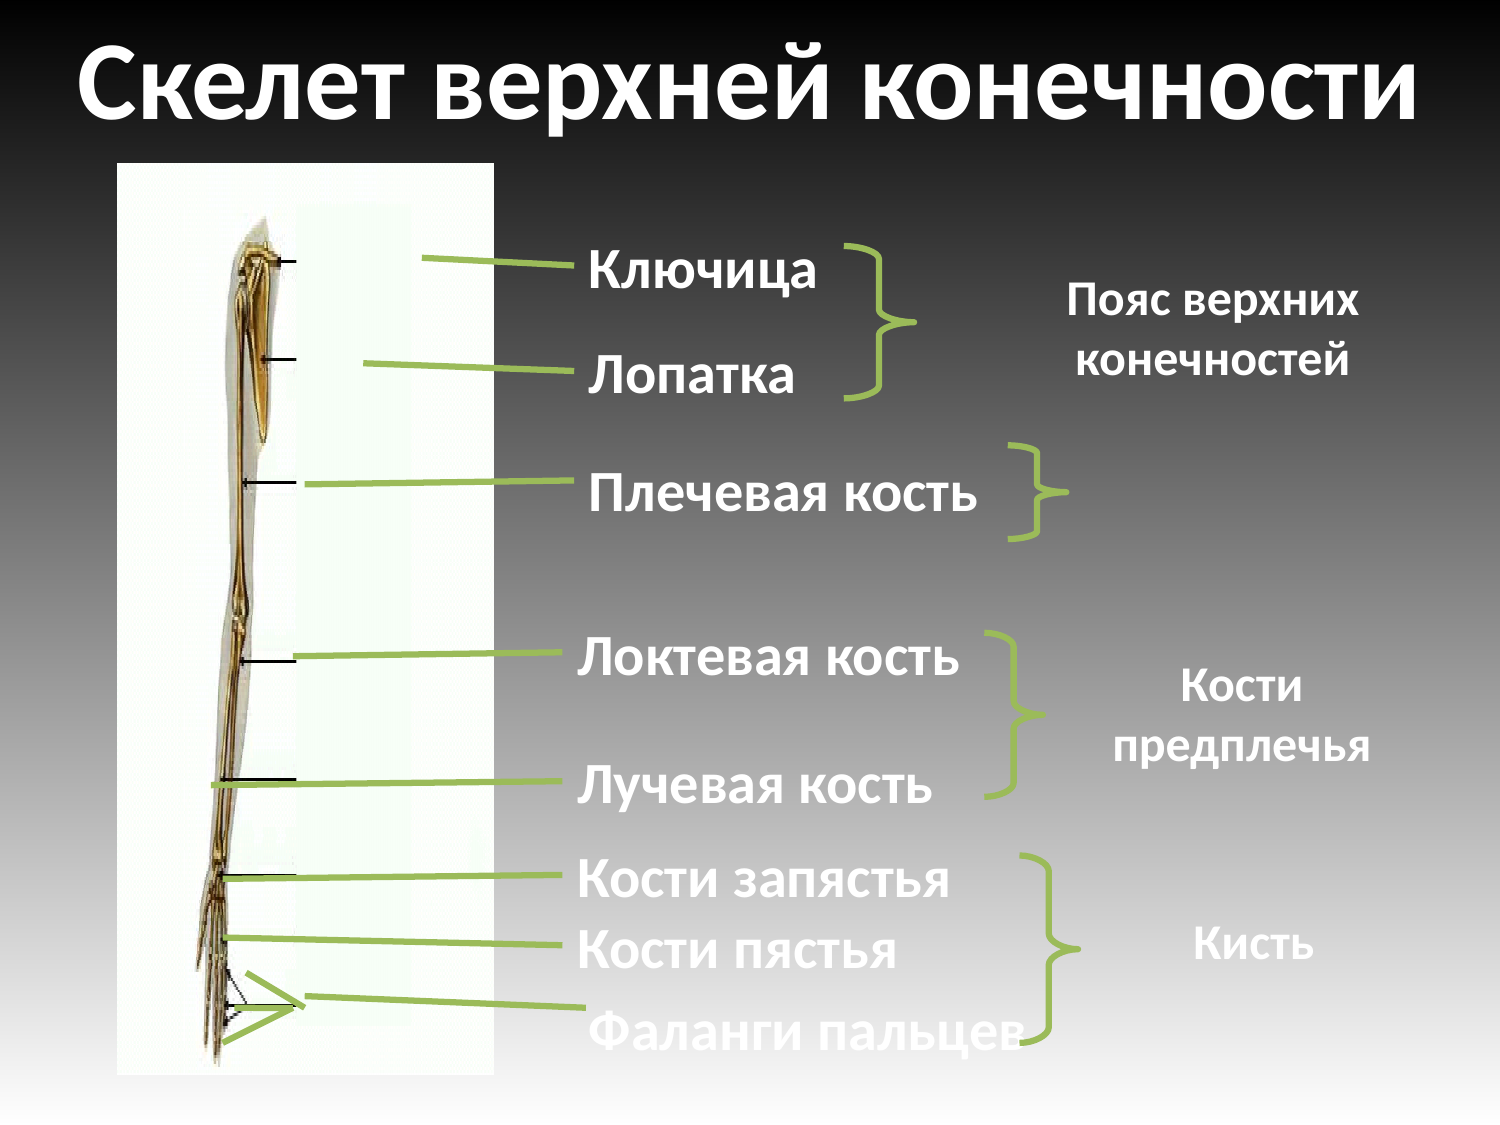

Скелет верхней конечности
Ключица
Пояс верхних конечностей
Лопатка
Плечевая кость
Локтевая кость
Кости предплечья
Лучевая кость
Кости запястья
Кости пястья
Кисть
Фаланги пальцев